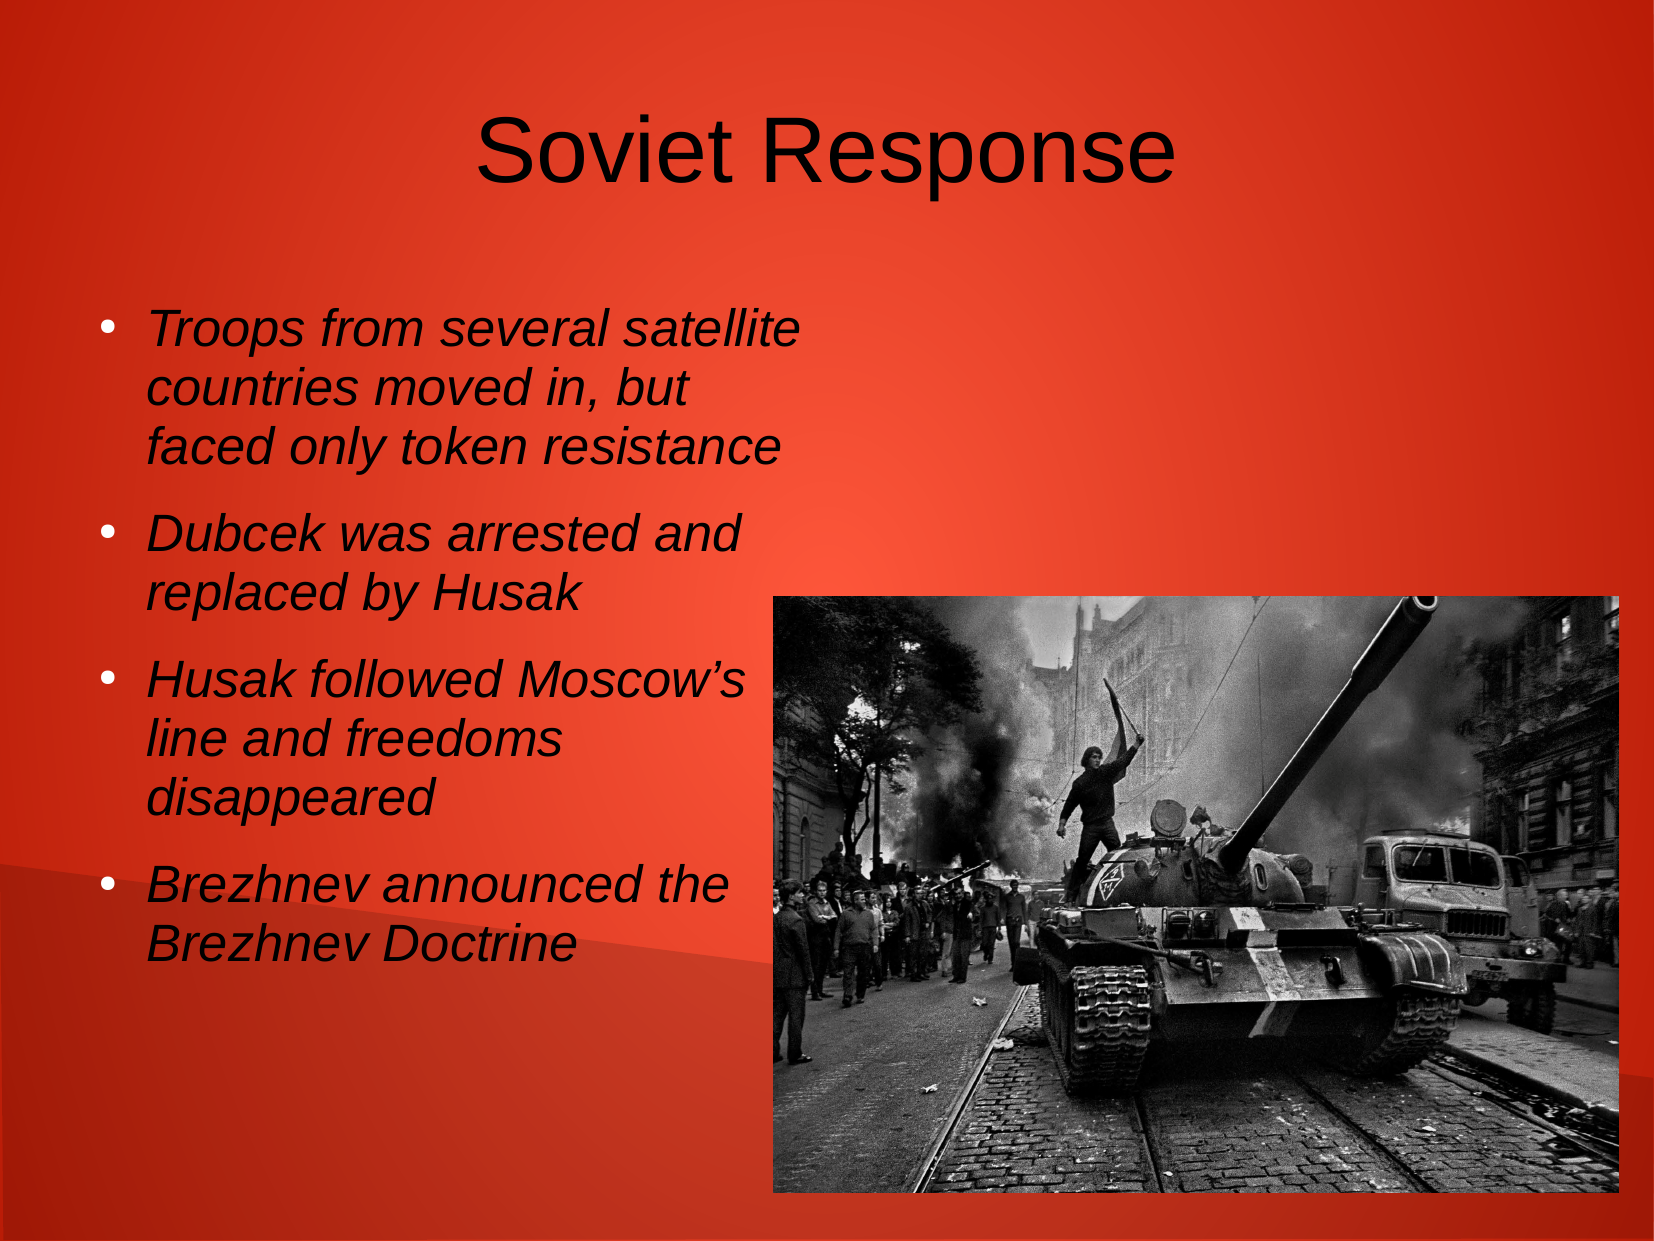

# Soviet Response
Troops from several satellite countries moved in, but faced only token resistance
Dubcek was arrested and replaced by Husak
Husak followed Moscow’s line and freedoms disappeared
Brezhnev announced the Brezhnev Doctrine